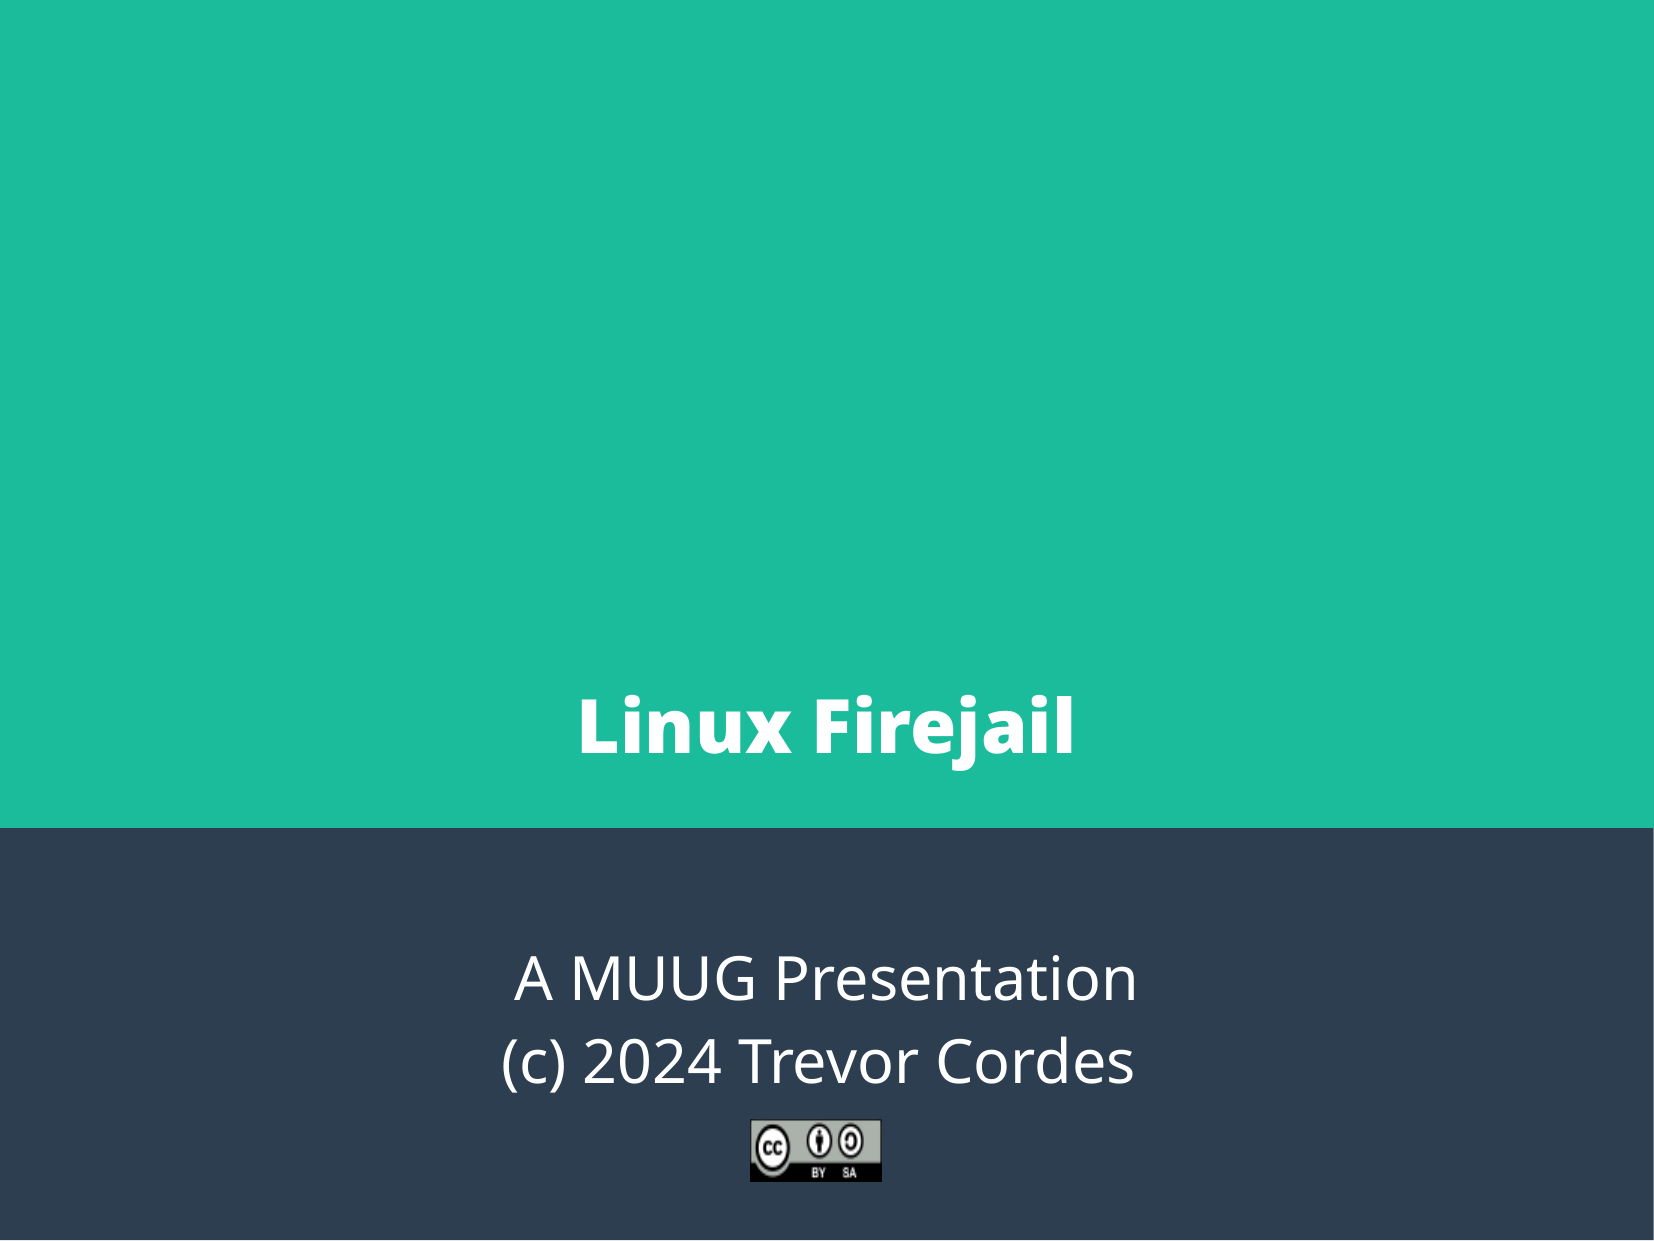

# Linux Firejail
A MUUG Presentation
(c) 2024 Trevor Cordes